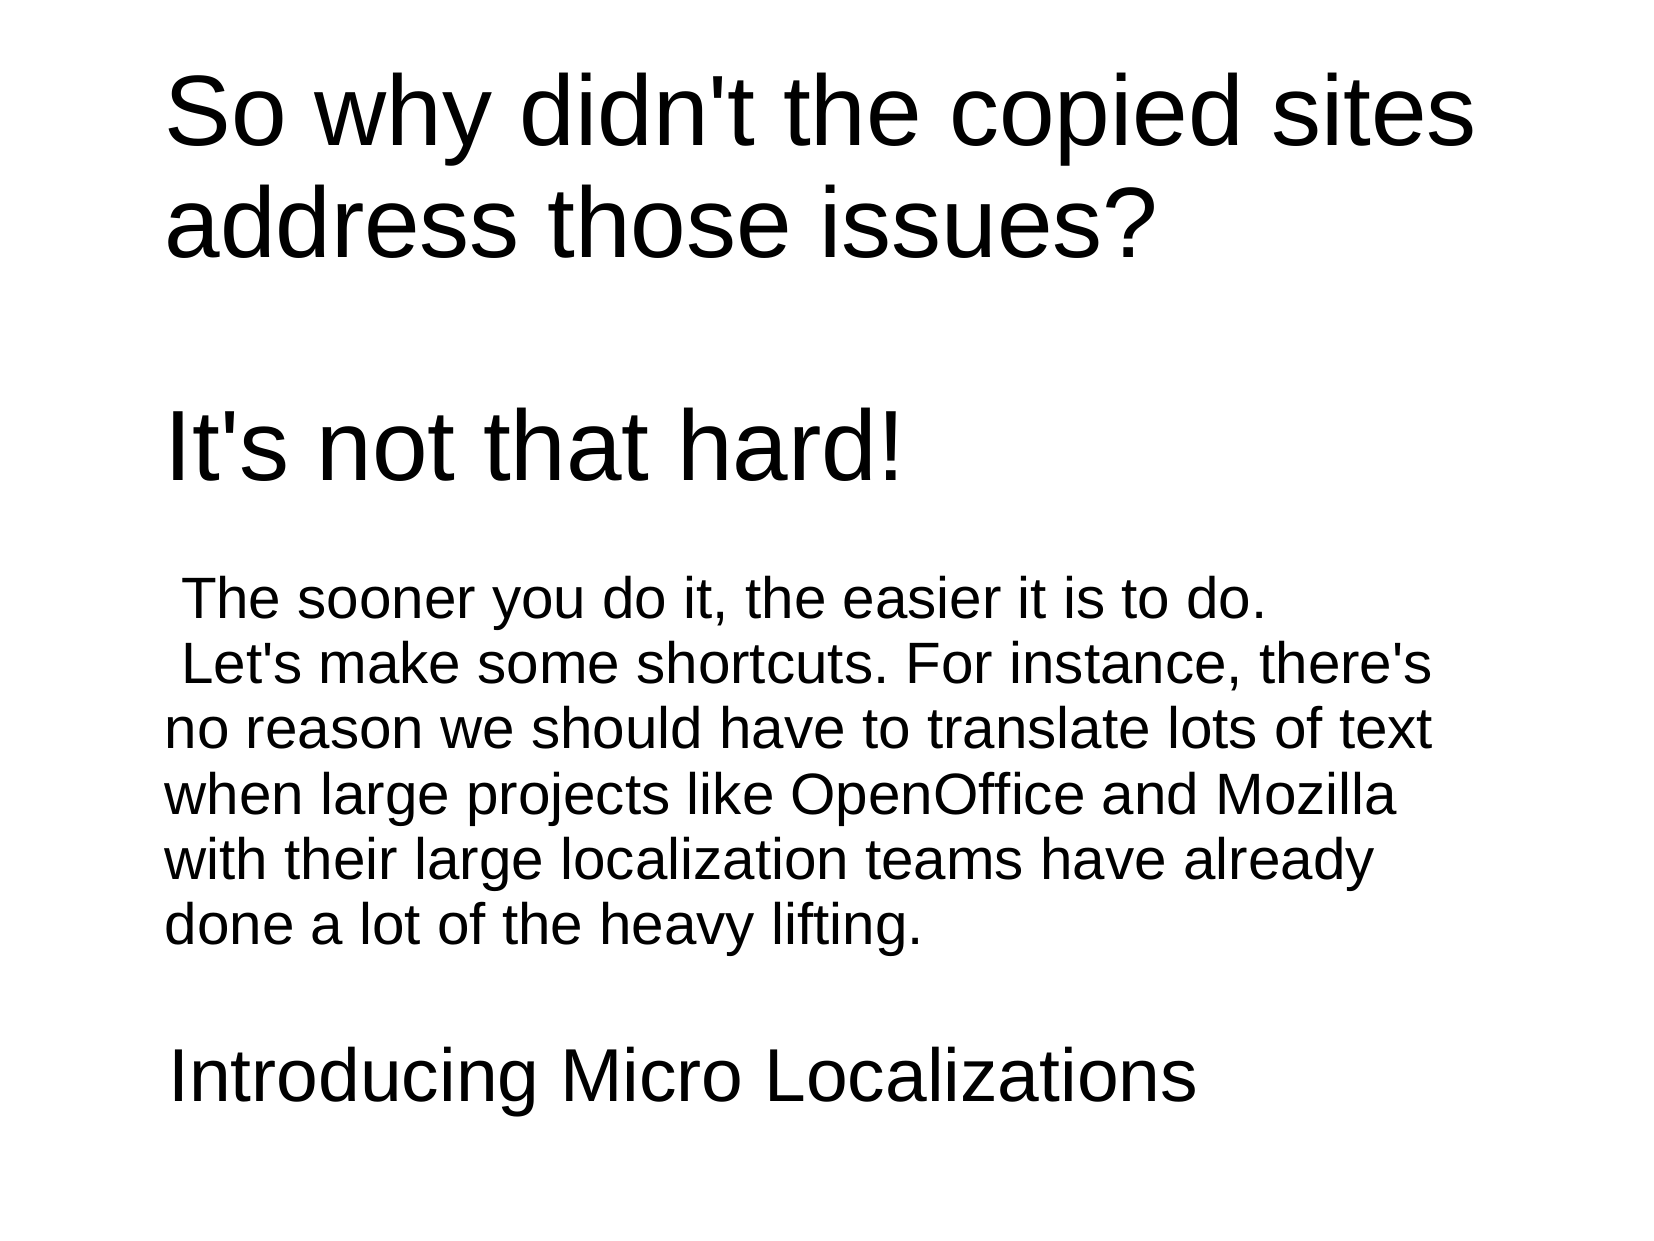

So why didn't the copied sites address those issues?
It's not that hard!
 The sooner you do it, the easier it is to do.
 Let's make some shortcuts. For instance, there's no reason we should have to translate lots of text when large projects like OpenOffice and Mozilla with their large localization teams have already done a lot of the heavy lifting.
Introducing Micro Localizations